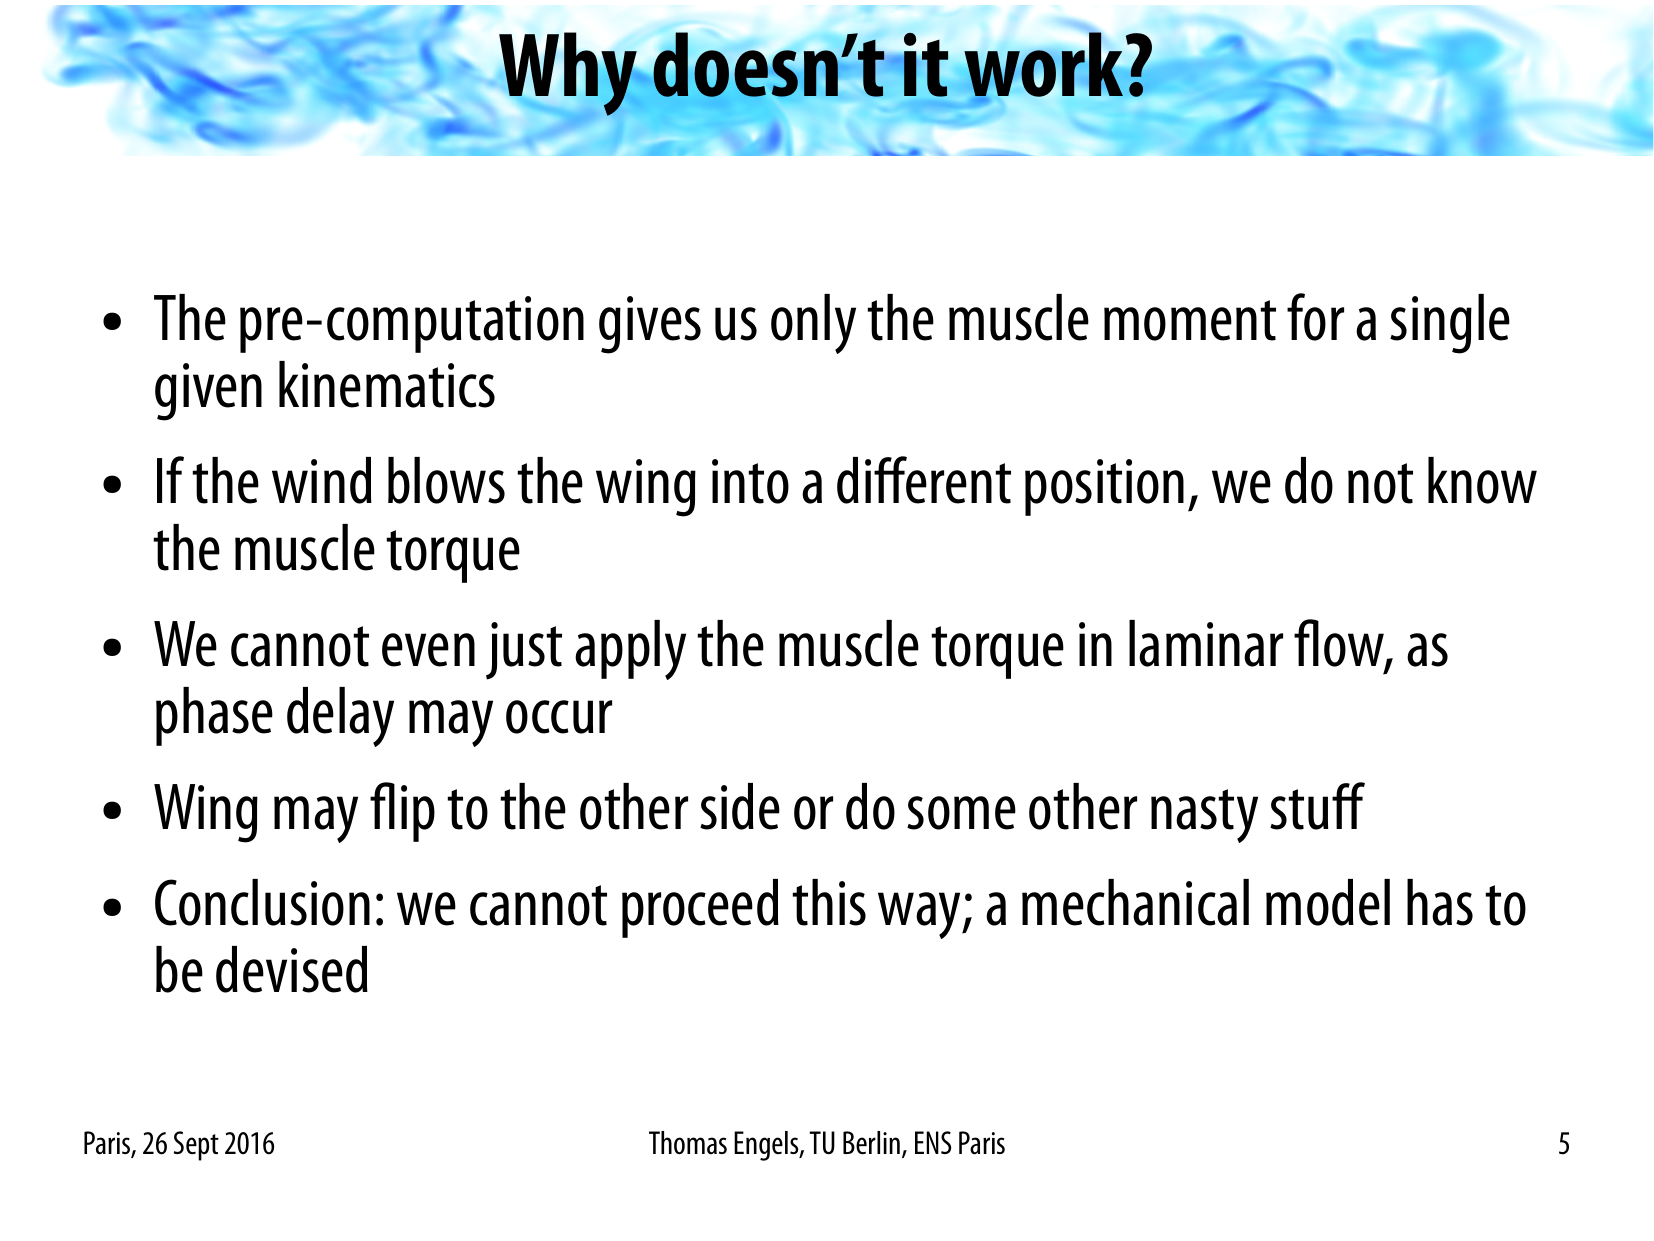

# Why doesn’t it work?
The pre-computation gives us only the muscle moment for a single given kinematics
If the wind blows the wing into a different position, we do not know the muscle torque
We cannot even just apply the muscle torque in laminar flow, as phase delay may occur
Wing may flip to the other side or do some other nasty stuff
Conclusion: we cannot proceed this way; a mechanical model has to be devised
Paris, 26 Sept 2016
Thomas Engels, TU Berlin, ENS Paris
5